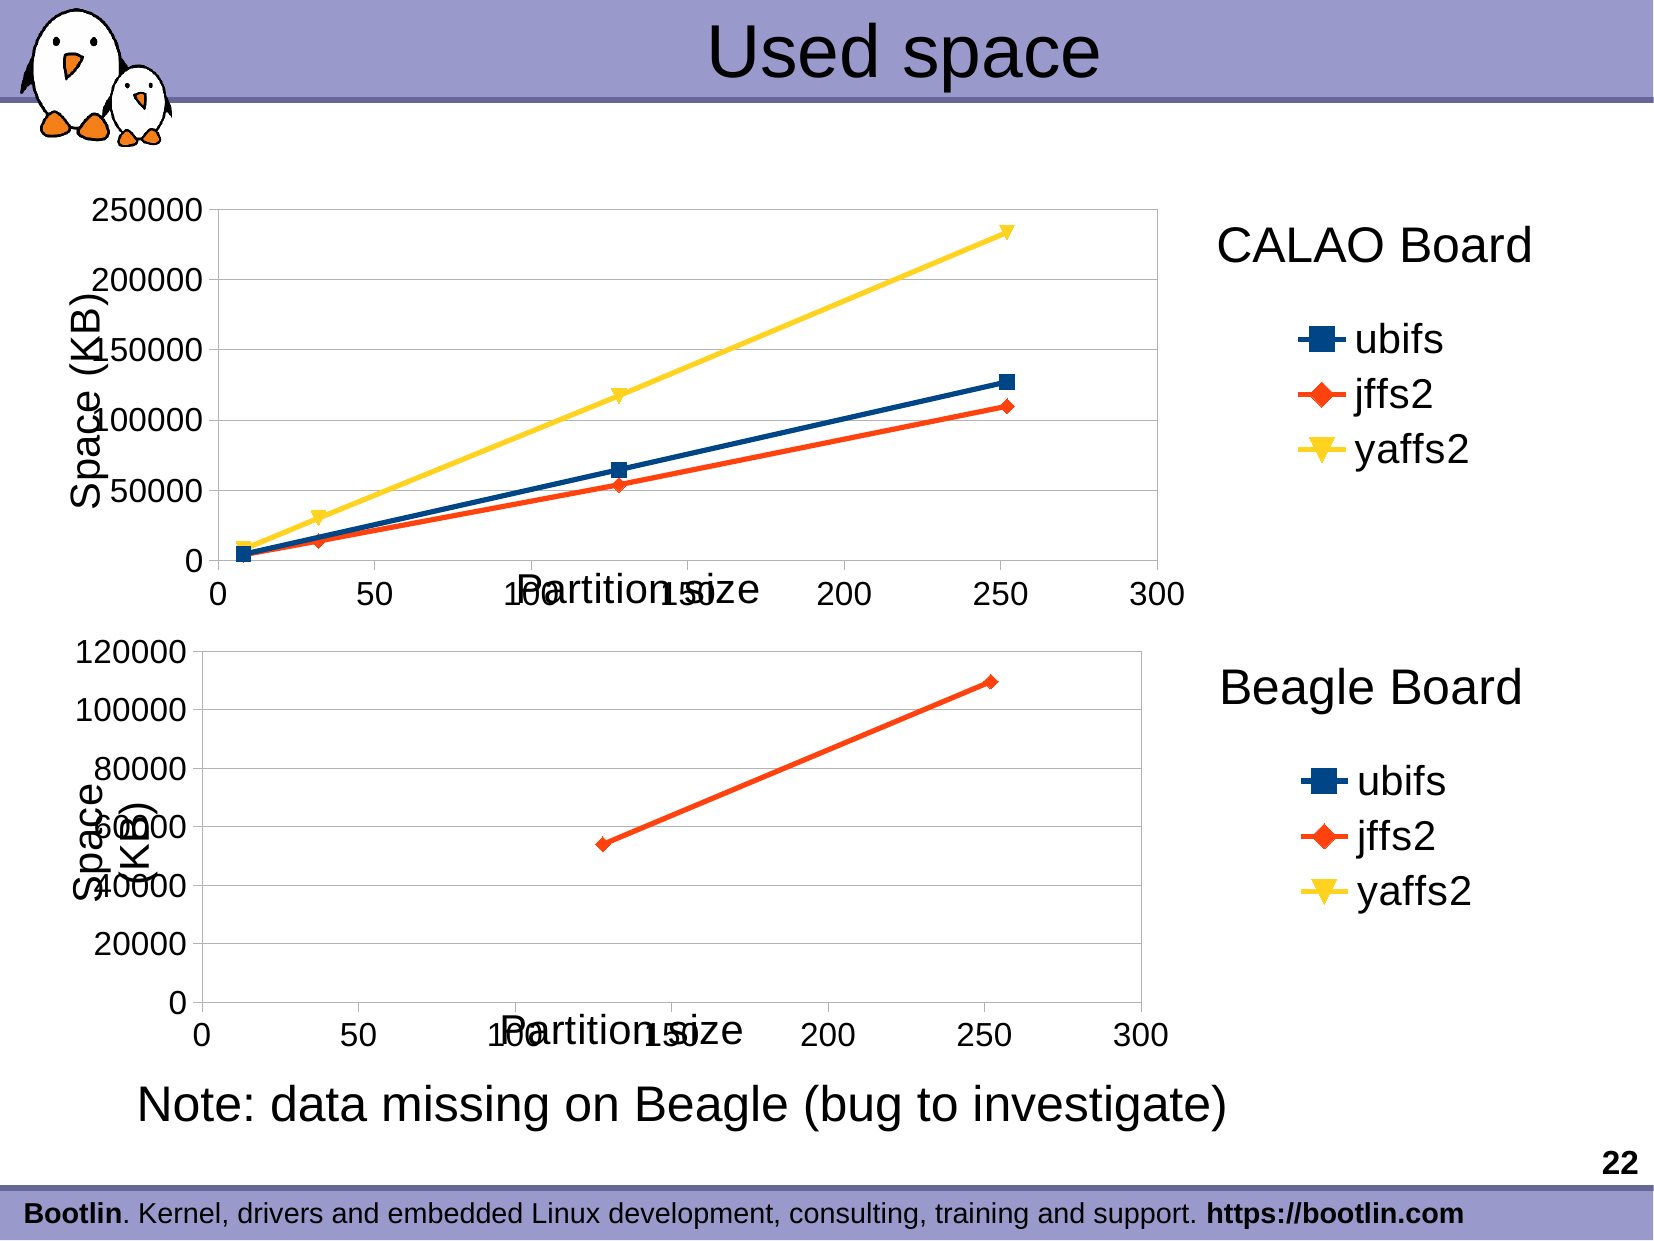

# Used space
### Chart: CALAO Board
| Category | ubifs | jffs2 | yaffs2 |
|---|---|---|---|
### Chart: Beagle Board
| Category | ubifs | jffs2 | yaffs2 |
|---|---|---|---|Note: data missing on Beagle (bug to investigate)